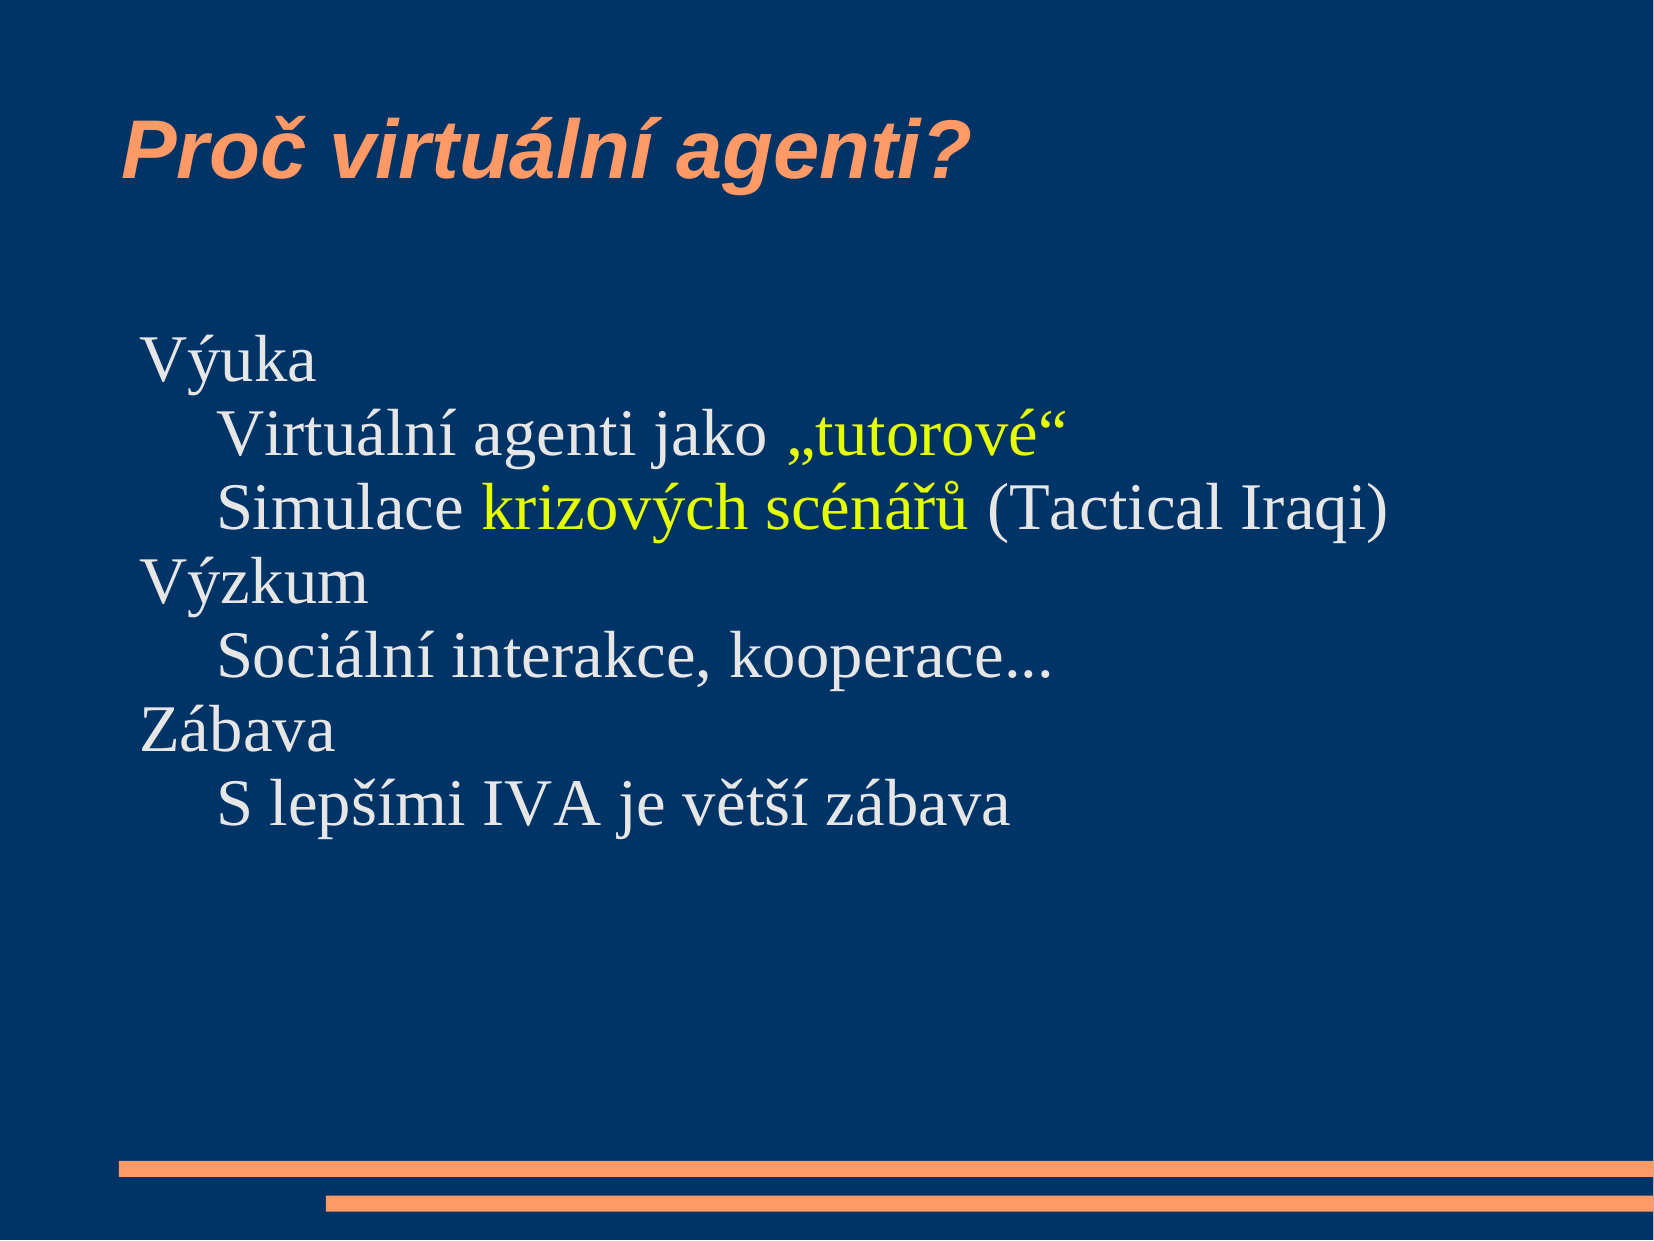

# Proč virtuální agenti?
Výuka
Virtuální agenti jako „tutorové“
Simulace krizových scénářů (Tactical Iraqi)
Výzkum
Sociální interakce, kooperace...
Zábava
S lepšími IVA je větší zábava